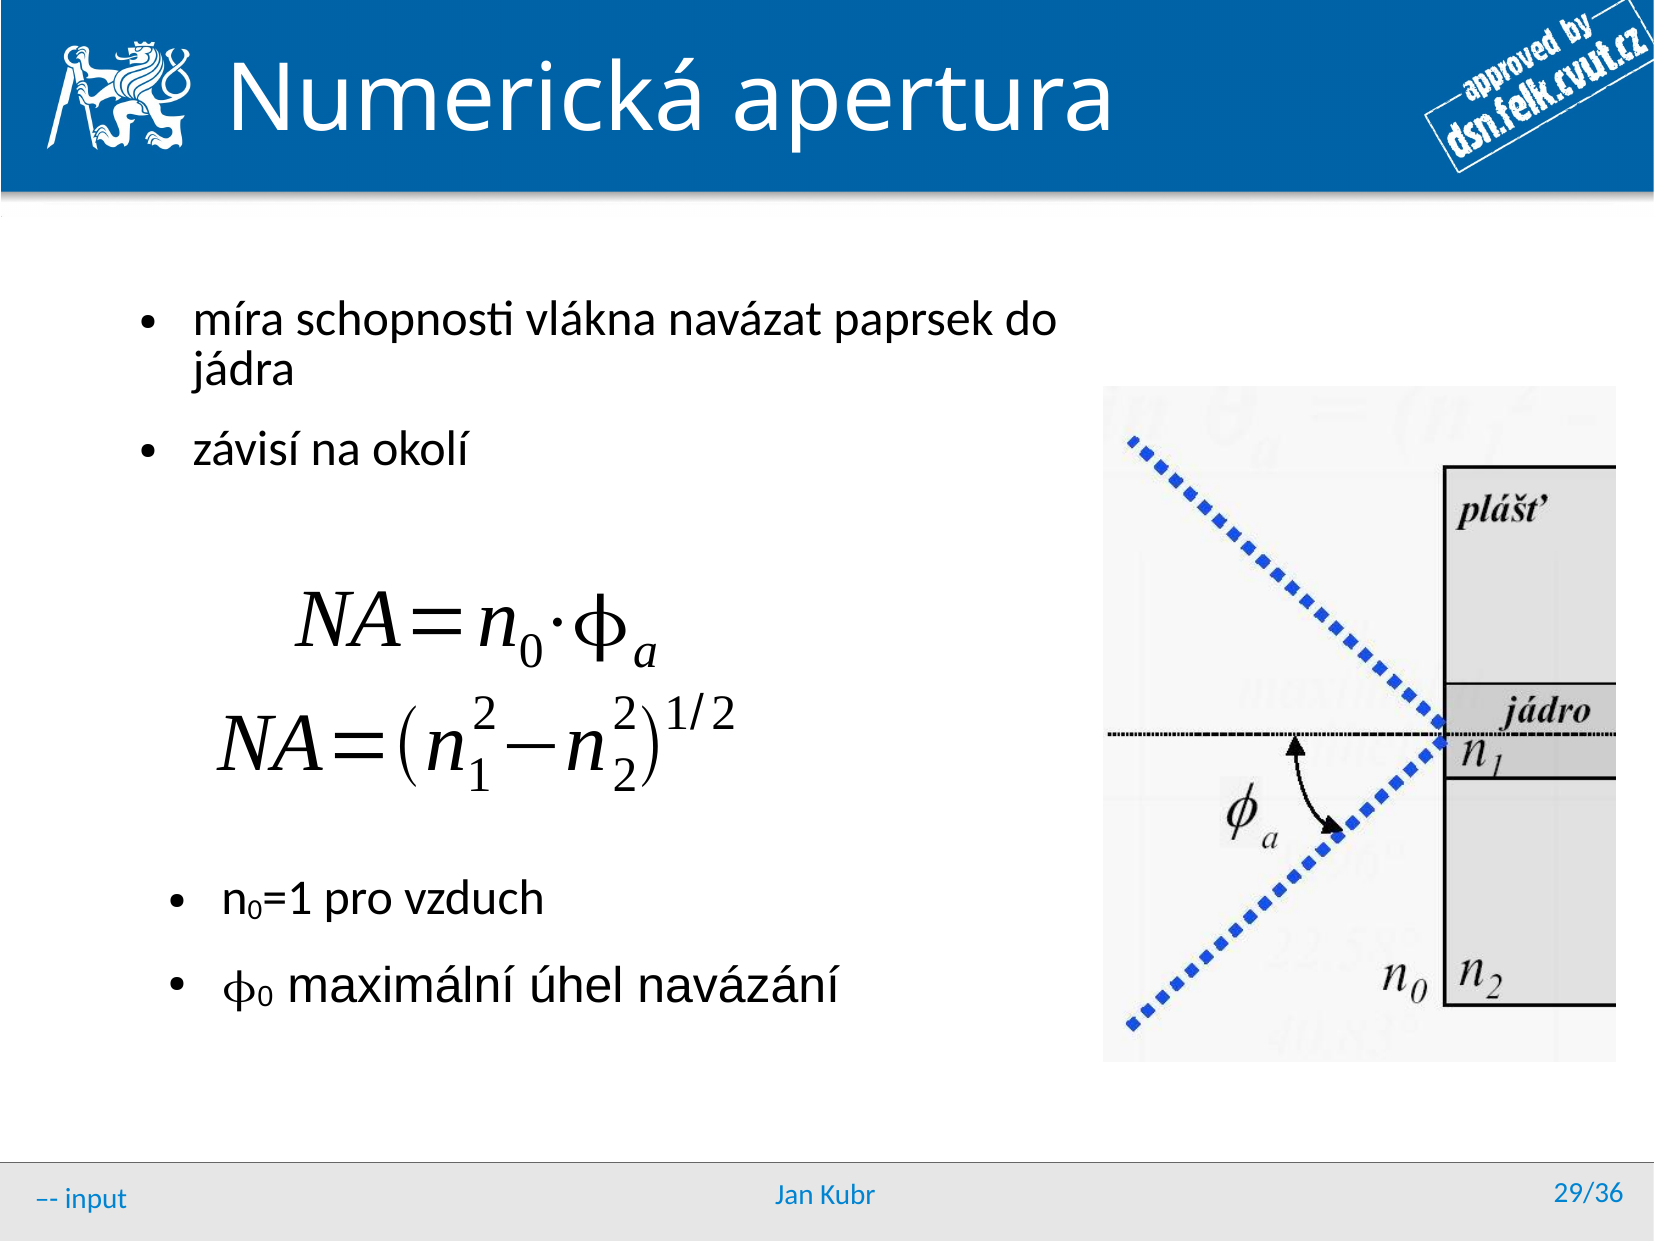

# Numerická apertura
míra schopnosti vlákna navázat paprsek do jádra
závisí na okolí
n0=1 pro vzduch
0 maximální úhel navázání
29
Jan Kubr
02/2006